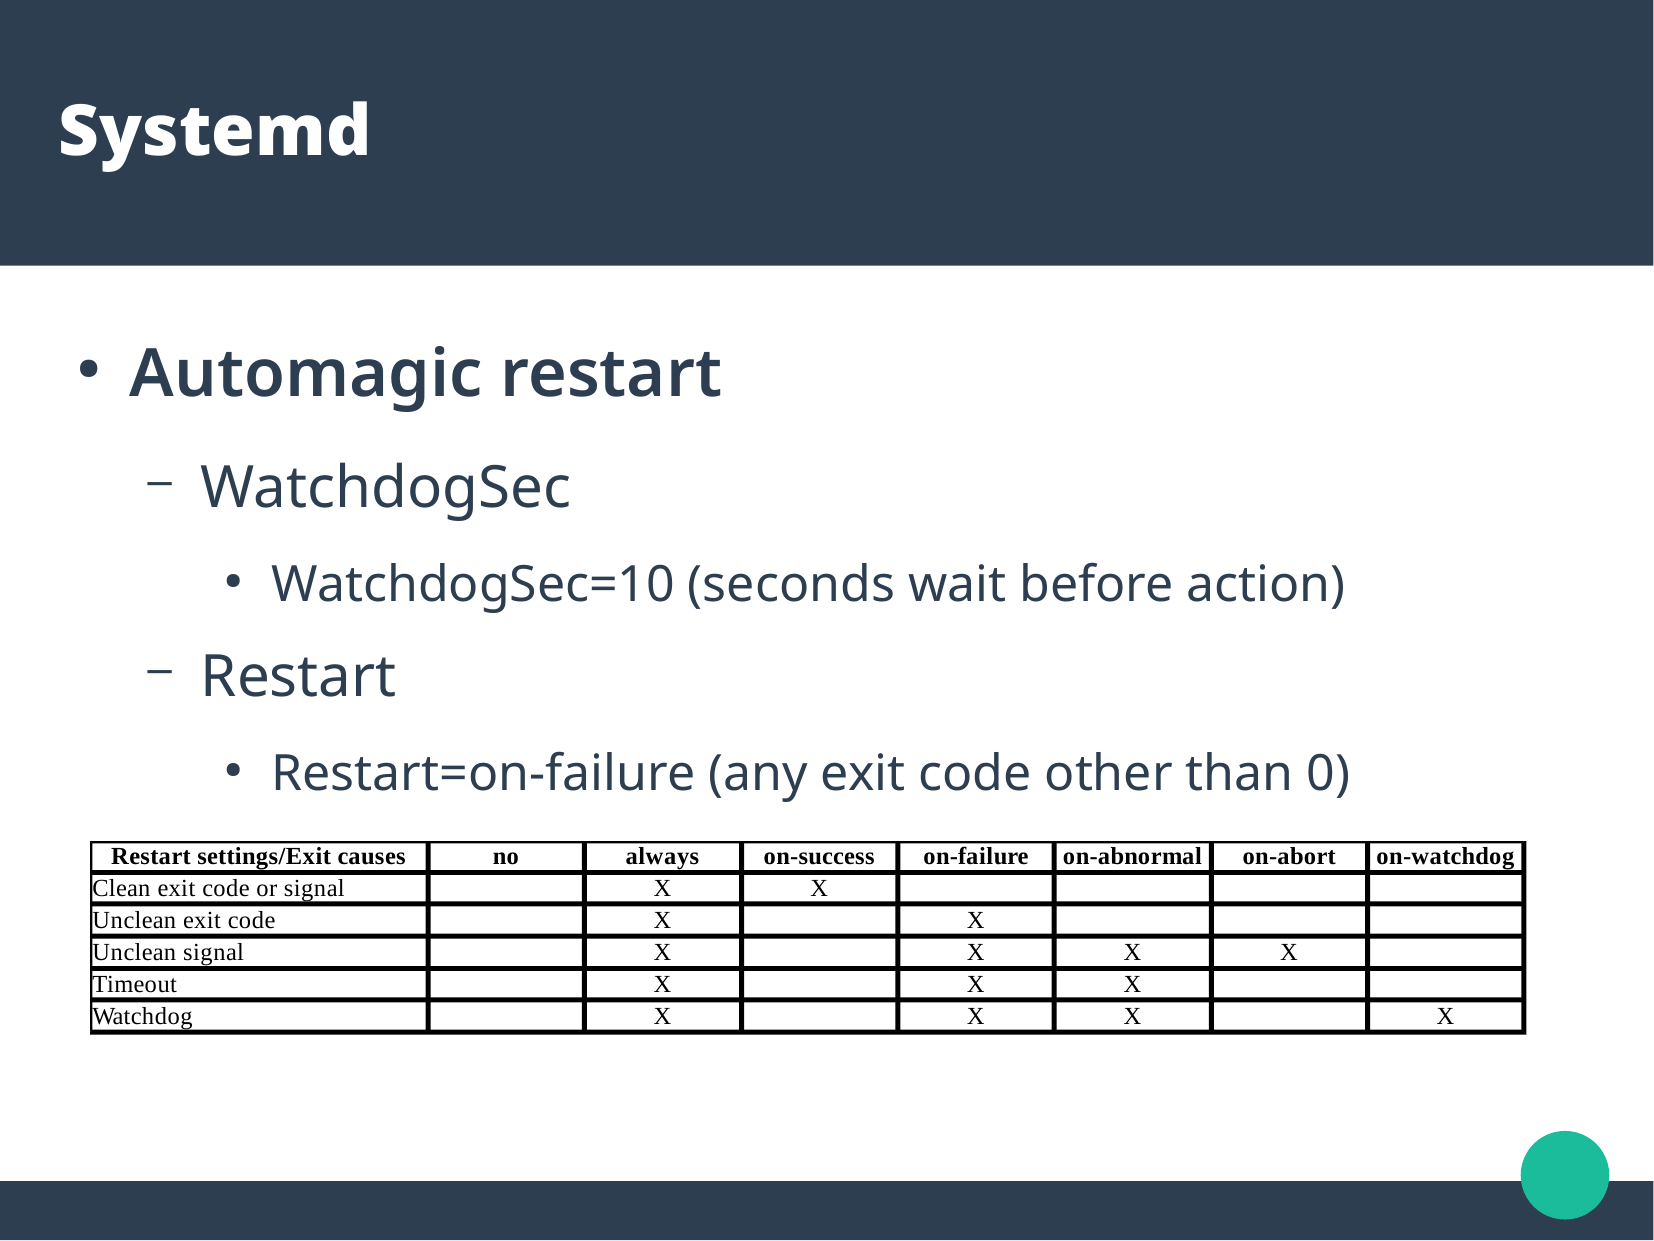

# Systemd
Automagic restart
WatchdogSec
WatchdogSec=10 (seconds wait before action)
Restart
Restart=on-failure (any exit code other than 0)